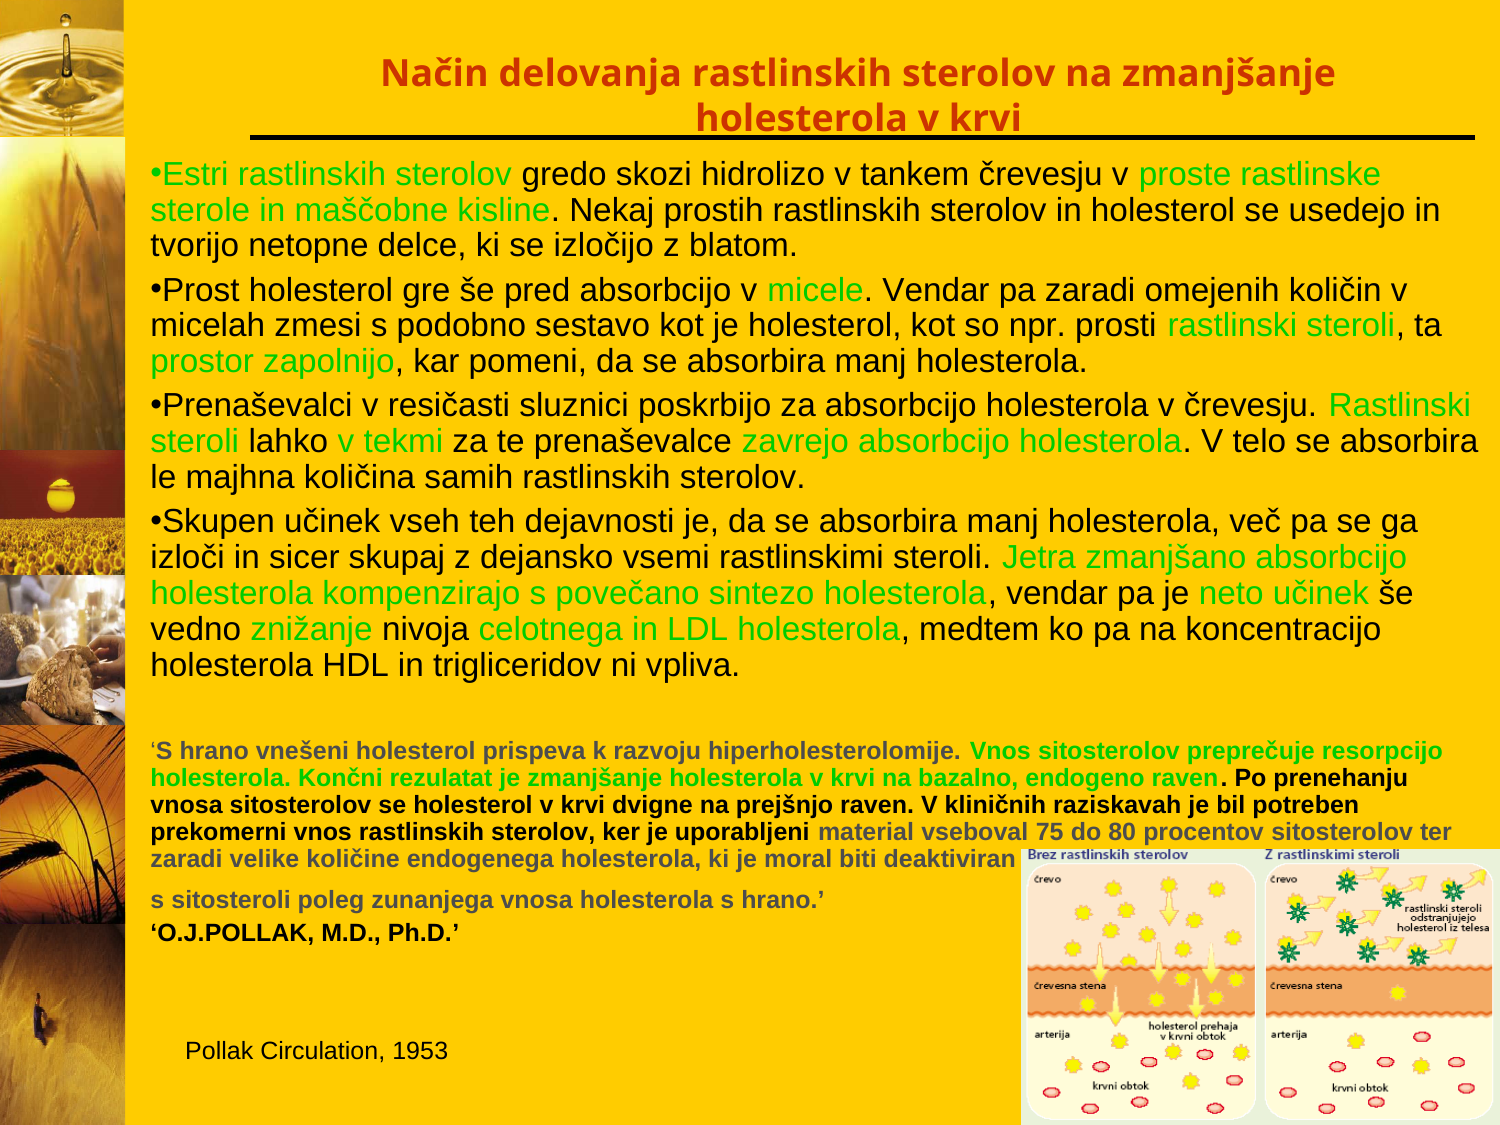

# Način delovanja rastlinskih sterolov na zmanjšanje holesterola v krvi
Estri rastlinskih sterolov gredo skozi hidrolizo v tankem črevesju v proste rastlinske sterole in maščobne kisline. Nekaj prostih rastlinskih sterolov in holesterol se usedejo in tvorijo netopne delce, ki se izločijo z blatom.
Prost holesterol gre še pred absorbcijo v micele. Vendar pa zaradi omejenih količin v micelah zmesi s podobno sestavo kot je holesterol, kot so npr. prosti rastlinski steroli, ta prostor zapolnijo, kar pomeni, da se absorbira manj holesterola.
Prenaševalci v resičasti sluznici poskrbijo za absorbcijo holesterola v črevesju. Rastlinski steroli lahko v tekmi za te prenaševalce zavrejo absorbcijo holesterola. V telo se absorbira le majhna količina samih rastlinskih sterolov.
Skupen učinek vseh teh dejavnosti je, da se absorbira manj holesterola, več pa se ga izloči in sicer skupaj z dejansko vsemi rastlinskimi steroli. Jetra zmanjšano absorbcijo holesterola kompenzirajo s povečano sintezo holesterola, vendar pa je neto učinek še vedno znižanje nivoja celotnega in LDL holesterola, medtem ko pa na koncentracijo holesterola HDL in trigliceridov ni vpliva.
‘S hrano vnešeni holesterol prispeva k razvoju hiperholesterolomije. Vnos sitosterolov preprečuje resorpcijo holesterola. Končni rezulatat je zmanjšanje holesterola v krvi na bazalno, endogeno raven. Po prenehanju vnosa sitosterolov se holesterol v krvi dvigne na prejšnjo raven. V kliničnih raziskavah je bil potreben prekomerni vnos rastlinskih sterolov, ker je uporabljeni material vseboval 75 do 80 procentov sitosterolov ter zaradi velike količine endogenega holesterola, ki je moral biti deaktiviran
s sitosteroli poleg zunanjega vnosa holesterola s hrano.’
‘O.J.POLLAK, M.D., Ph.D.’
Pollak Circulation, 1953